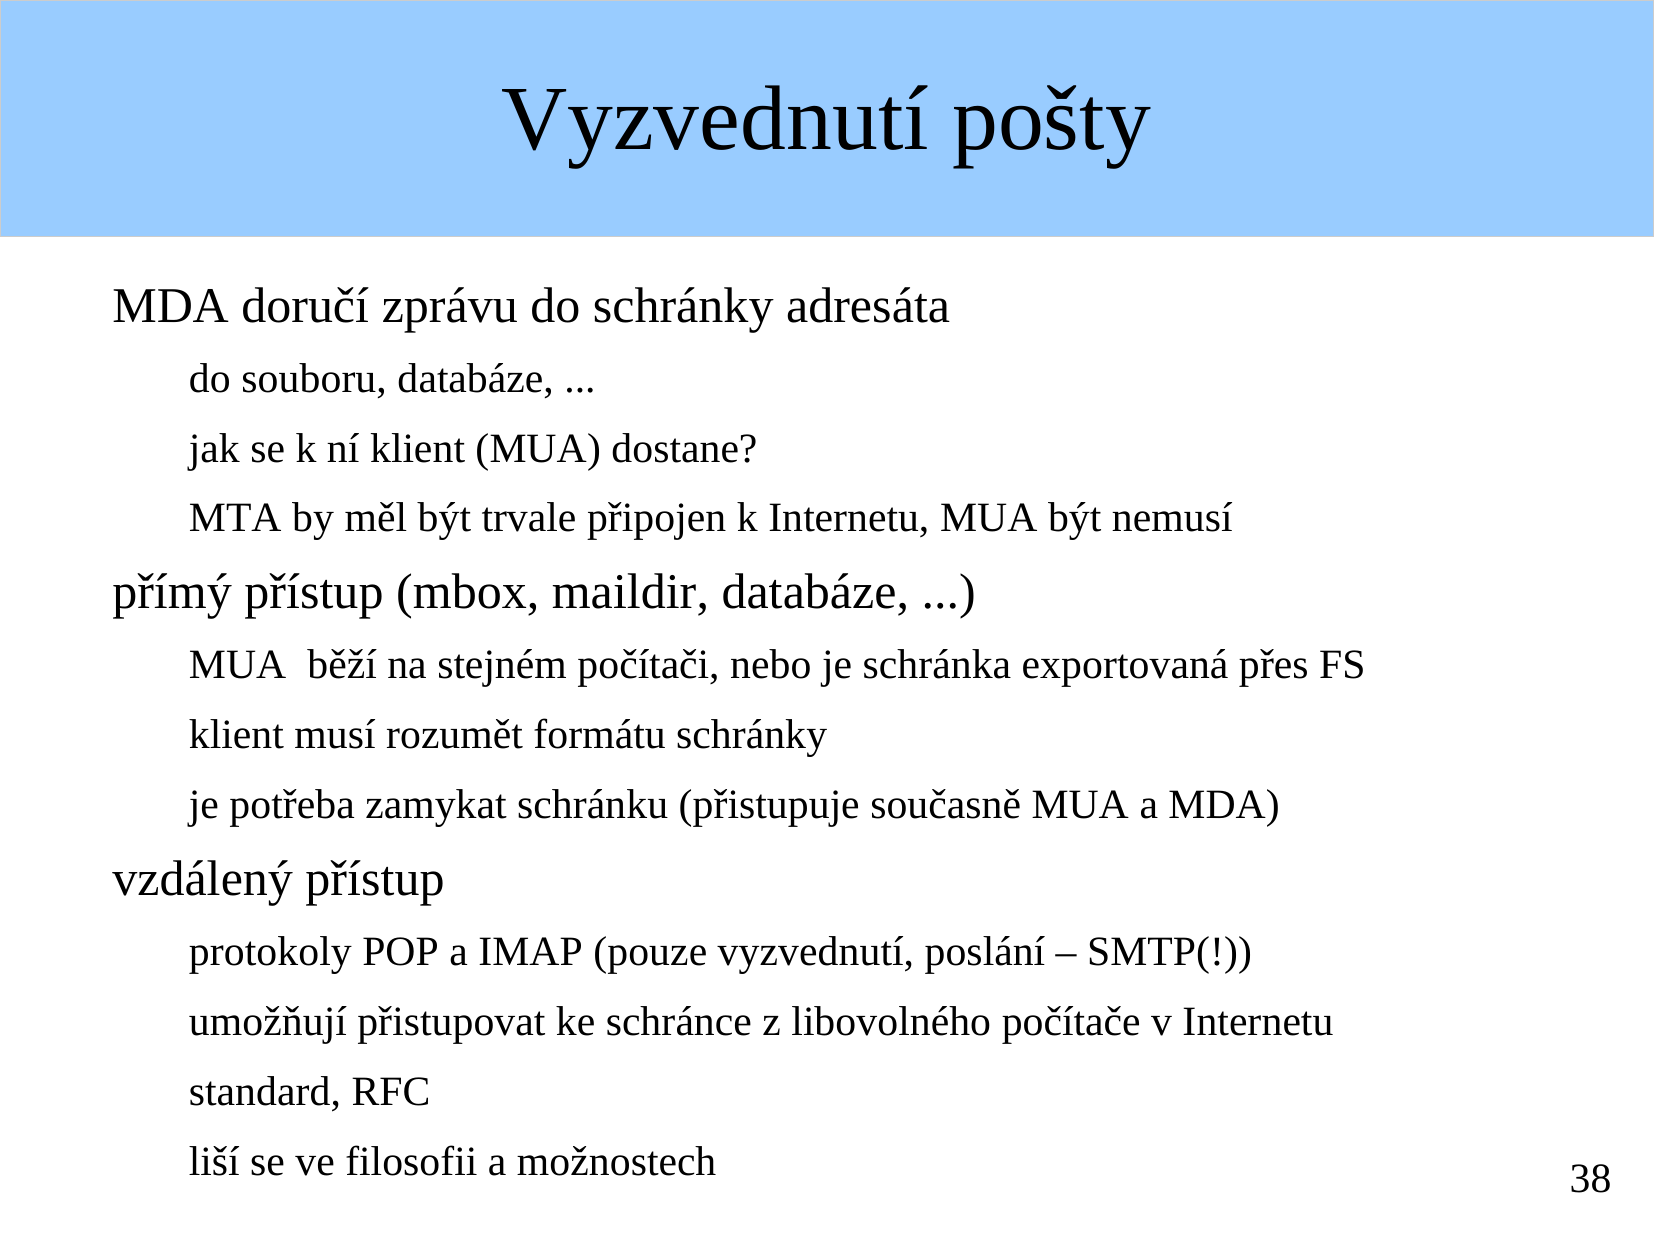

# Vyzvednutí pošty
MDA doručí zprávu do schránky adresáta
do souboru, databáze, ...
jak se k ní klient (MUA) dostane?
MTA by měl být trvale připojen k Internetu, MUA být nemusí
přímý přístup (mbox, maildir, databáze, ...)
MUA běží na stejném počítači, nebo je schránka exportovaná přes FS
klient musí rozumět formátu schránky
je potřeba zamykat schránku (přistupuje současně MUA a MDA)
vzdálený přístup
protokoly POP a IMAP (pouze vyzvednutí, poslání – SMTP(!))
umožňují přistupovat ke schránce z libovolného počítače v Internetu
standard, RFC
liší se ve filosofii a možnostech